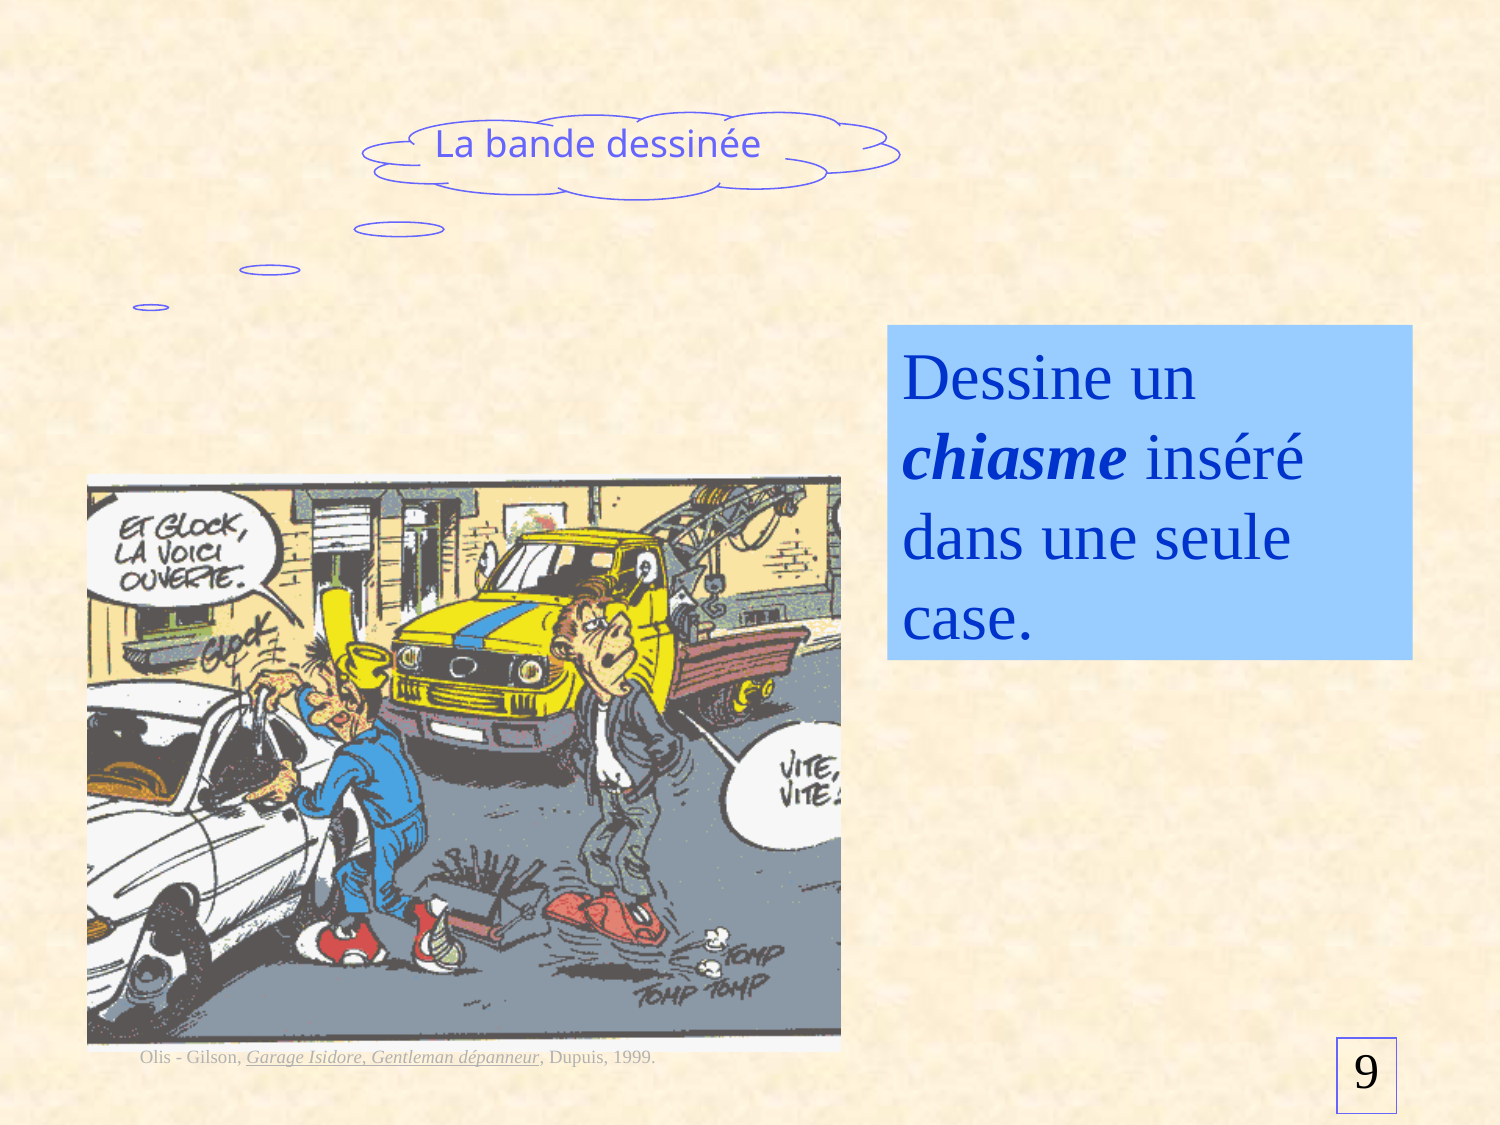

Dessine un chiasme inséré dans une seule case.
Olis - Gilson, Garage Isidore, Gentleman dépanneur, Dupuis, 1999.
9